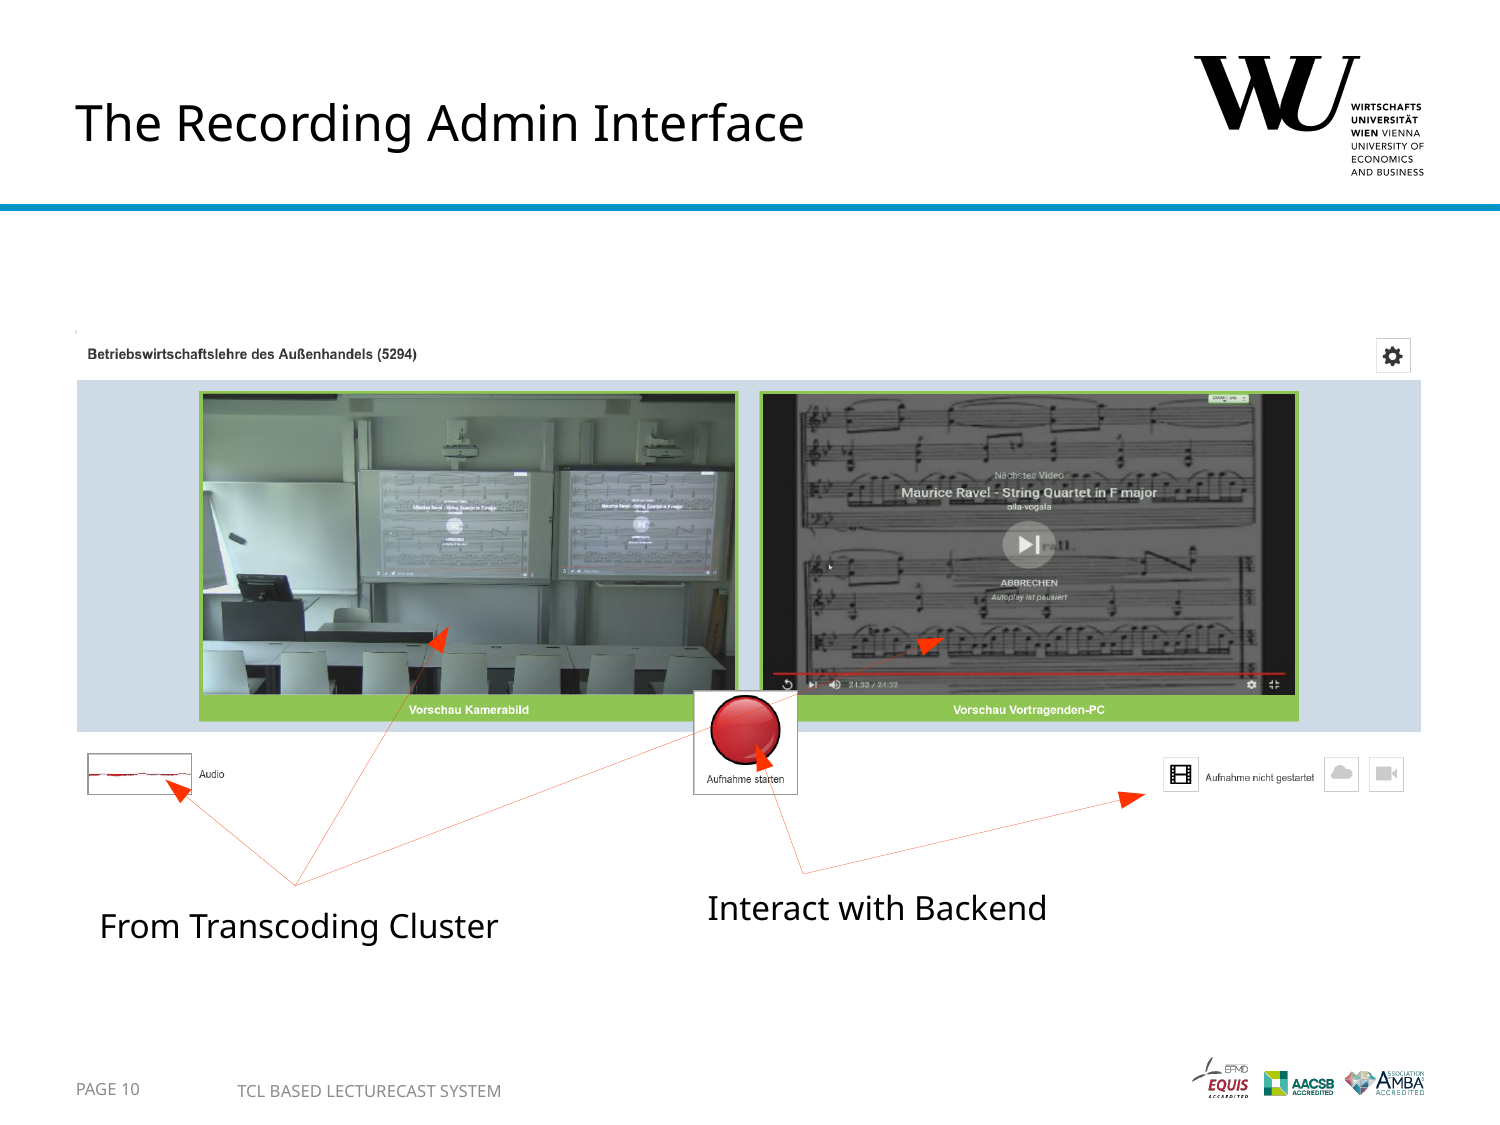

# The Recording Admin Interface
Interact with Backend
From Transcoding Cluster
Page
Tcl based lecturecast system